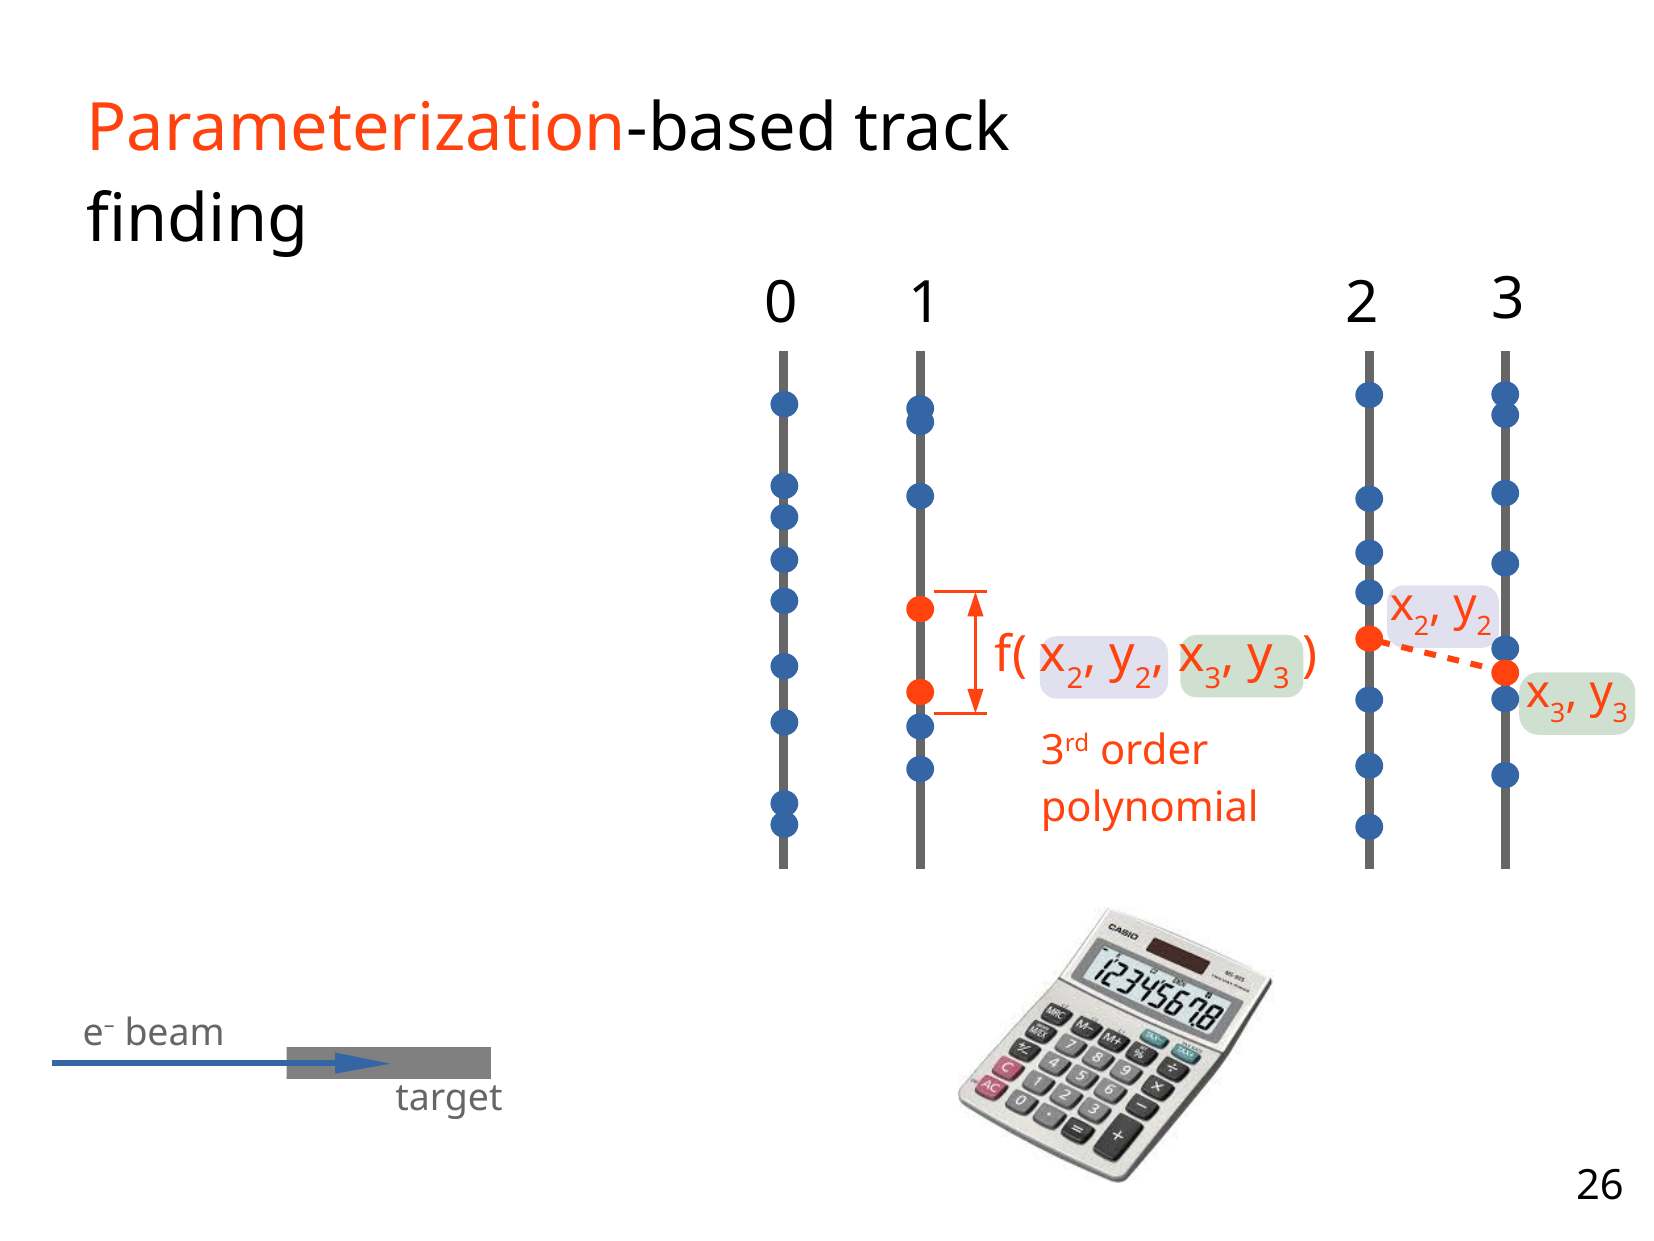

Parameterization-based track finding
3
0
1
2
x2, y2
f( x2, y2, x3, y3 )
x3, y3
3rd order
polynomial
e– beam
target
26